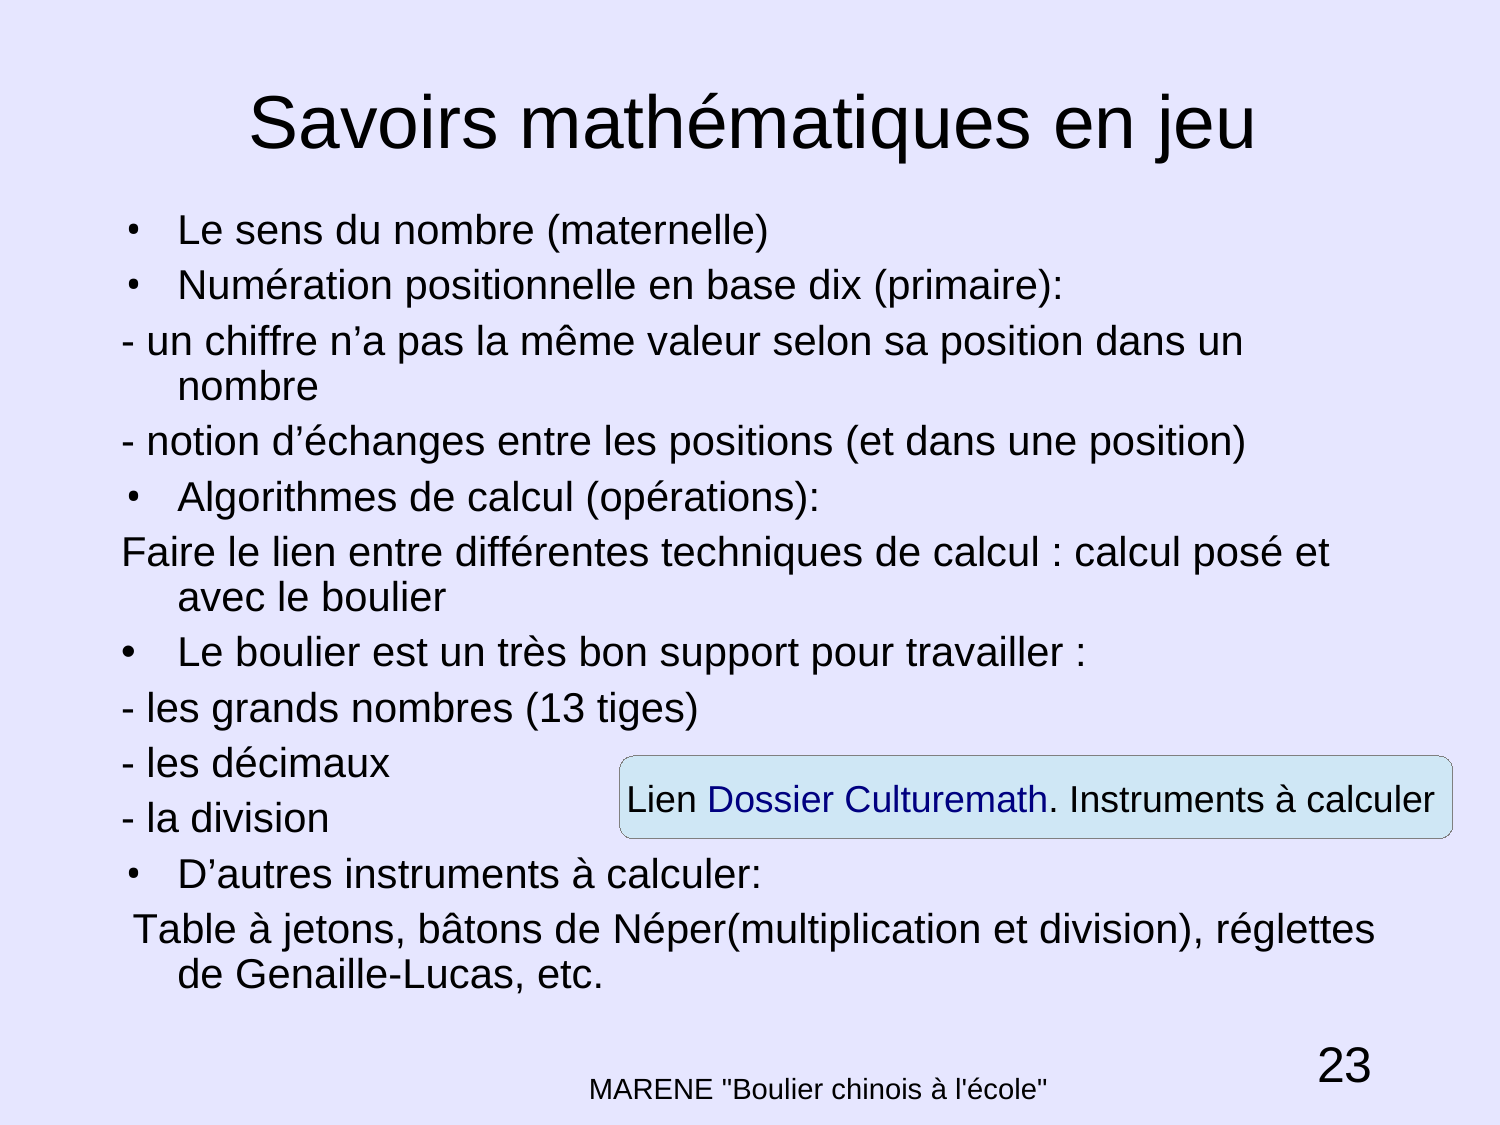

# Savoirs mathématiques en jeu
Le sens du nombre (maternelle)
Numération positionnelle en base dix (primaire):
- un chiffre n’a pas la même valeur selon sa position dans un nombre
- notion d’échanges entre les positions (et dans une position)
Algorithmes de calcul (opérations):
Faire le lien entre différentes techniques de calcul : calcul posé et avec le boulier
Le boulier est un très bon support pour travailler :
- les grands nombres (13 tiges)
- les décimaux
- la division
D’autres instruments à calculer:
 Table à jetons, bâtons de Néper(multiplication et division), réglettes de Genaille-Lucas, etc.
Lien Dossier Culturemath. Instruments à calculer
23